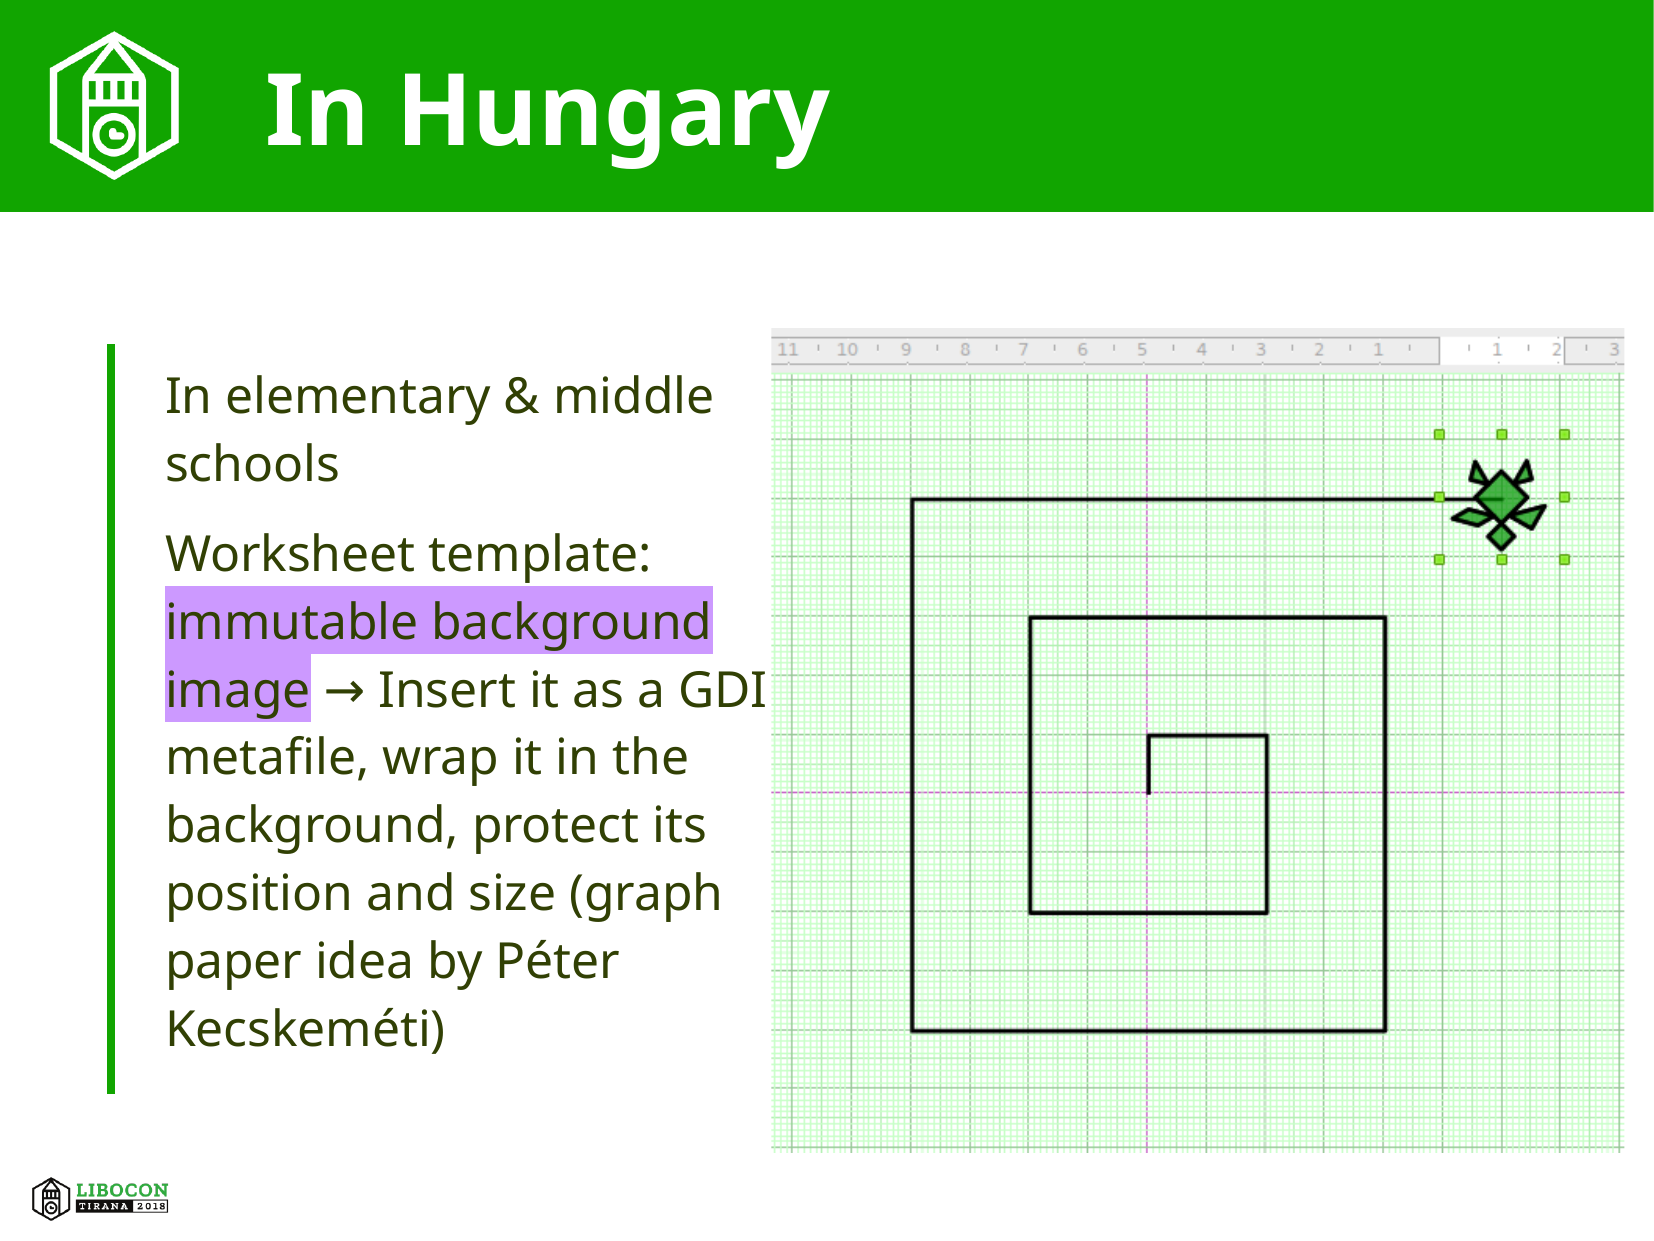

# In Hungary
In elementary & middle schools
Worksheet template: immutable background image → Insert it as a GDI metafile, wrap it in the background, protect its position and size (graph paper idea by Péter Kecskeméti)